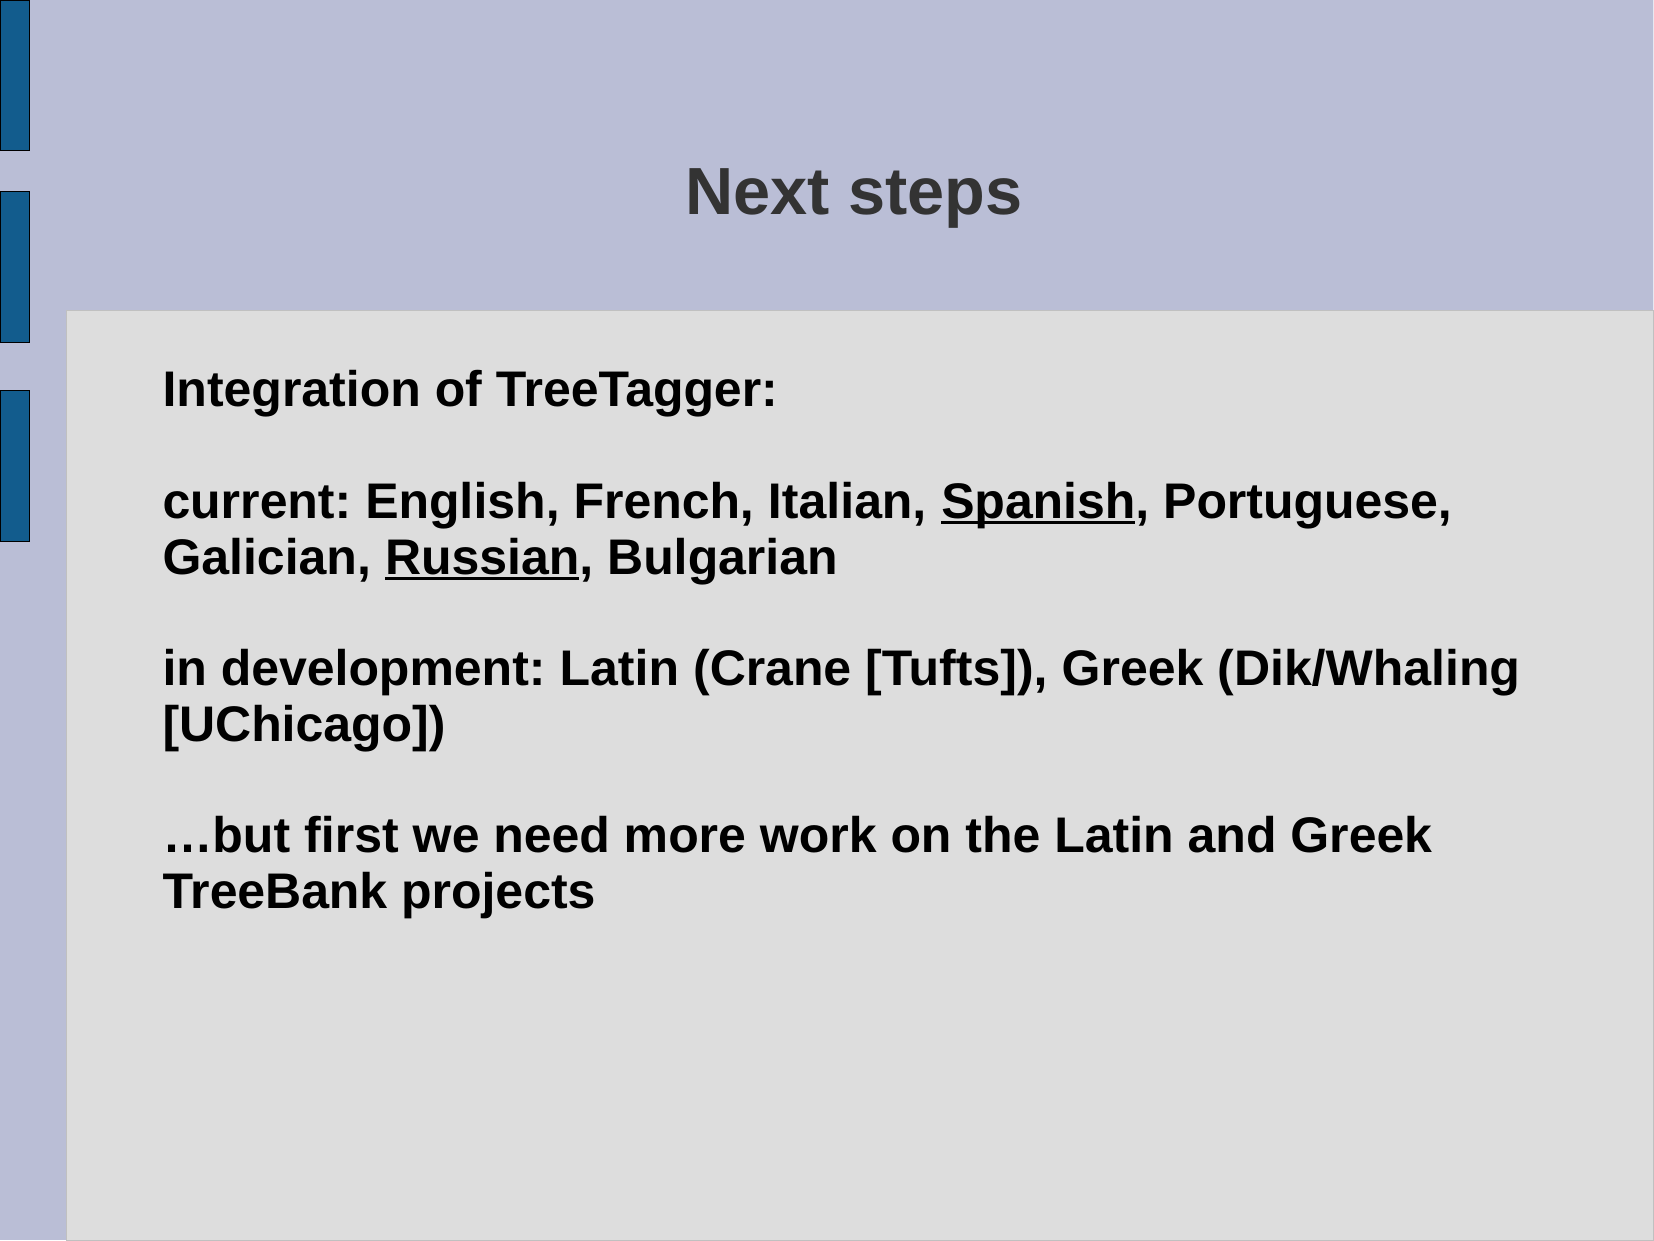

# Next steps
Integration of TreeTagger:
current: English, French, Italian, Spanish, Portuguese, Galician, Russian, Bulgarian
in development: Latin (Crane [Tufts]), Greek (Dik/Whaling [UChicago])
…but first we need more work on the Latin and Greek TreeBank projects